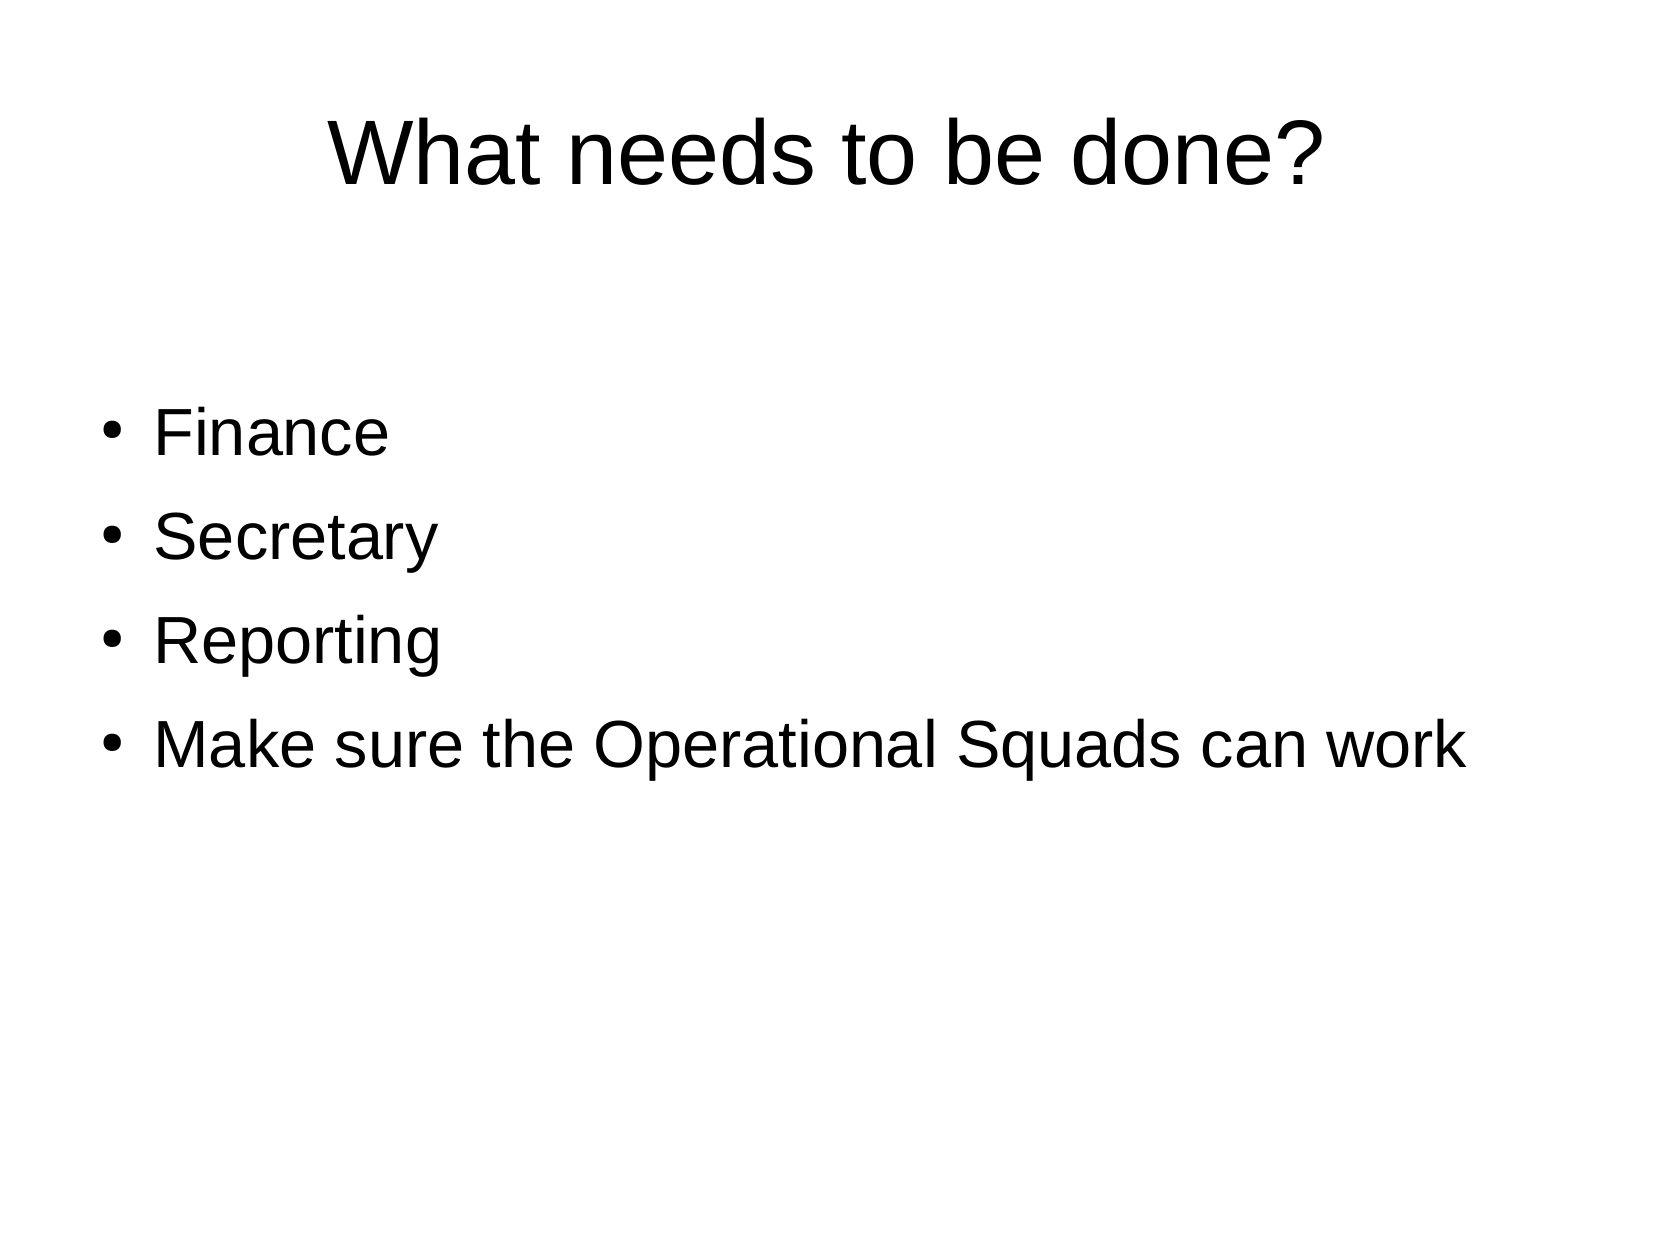

# What needs to be done?
Finance
Secretary
Reporting
Make sure the Operational Squads can work